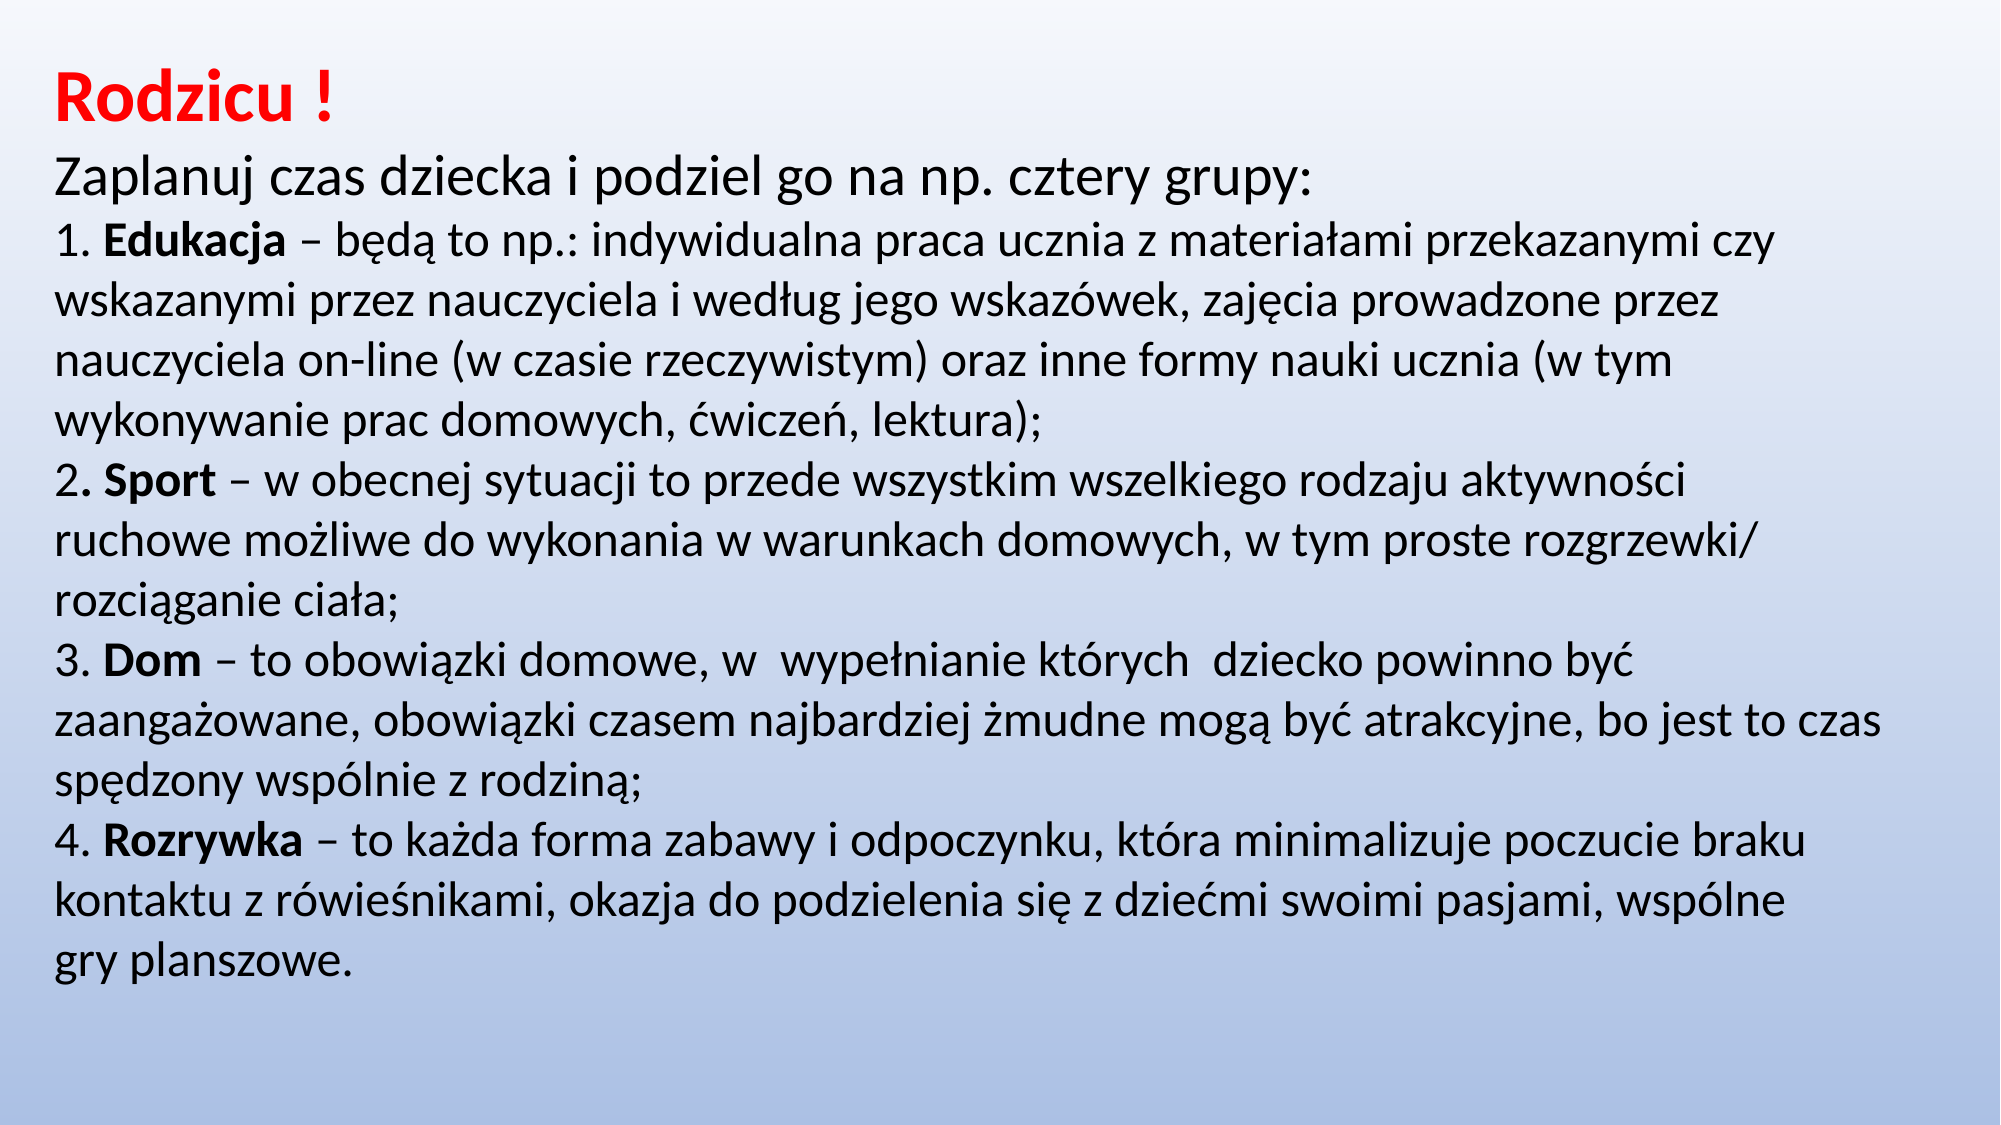

Rodzicu !
Zaplanuj czas dziecka i podziel go na np. cztery grupy:
1. Edukacja – będą to np.: indywidualna praca ucznia z materiałami przekazanymi czy
wskazanymi przez nauczyciela i według jego wskazówek, zajęcia prowadzone przez
nauczyciela on-line (w czasie rzeczywistym) oraz inne formy nauki ucznia (w tym
wykonywanie prac domowych, ćwiczeń, lektura);
2. Sport – w obecnej sytuacji to przede wszystkim wszelkiego rodzaju aktywności
ruchowe możliwe do wykonania w warunkach domowych, w tym proste rozgrzewki/
rozciąganie ciała;
3. Dom – to obowiązki domowe, w wypełnianie których dziecko powinno być zaangażowane, obowiązki czasem najbardziej żmudne mogą być atrakcyjne, bo jest to czas spędzony wspólnie z rodziną;
4. Rozrywka – to każda forma zabawy i odpoczynku, która minimalizuje poczucie braku
kontaktu z rówieśnikami, okazja do podzielenia się z dziećmi swoimi pasjami, wspólne
gry planszowe.